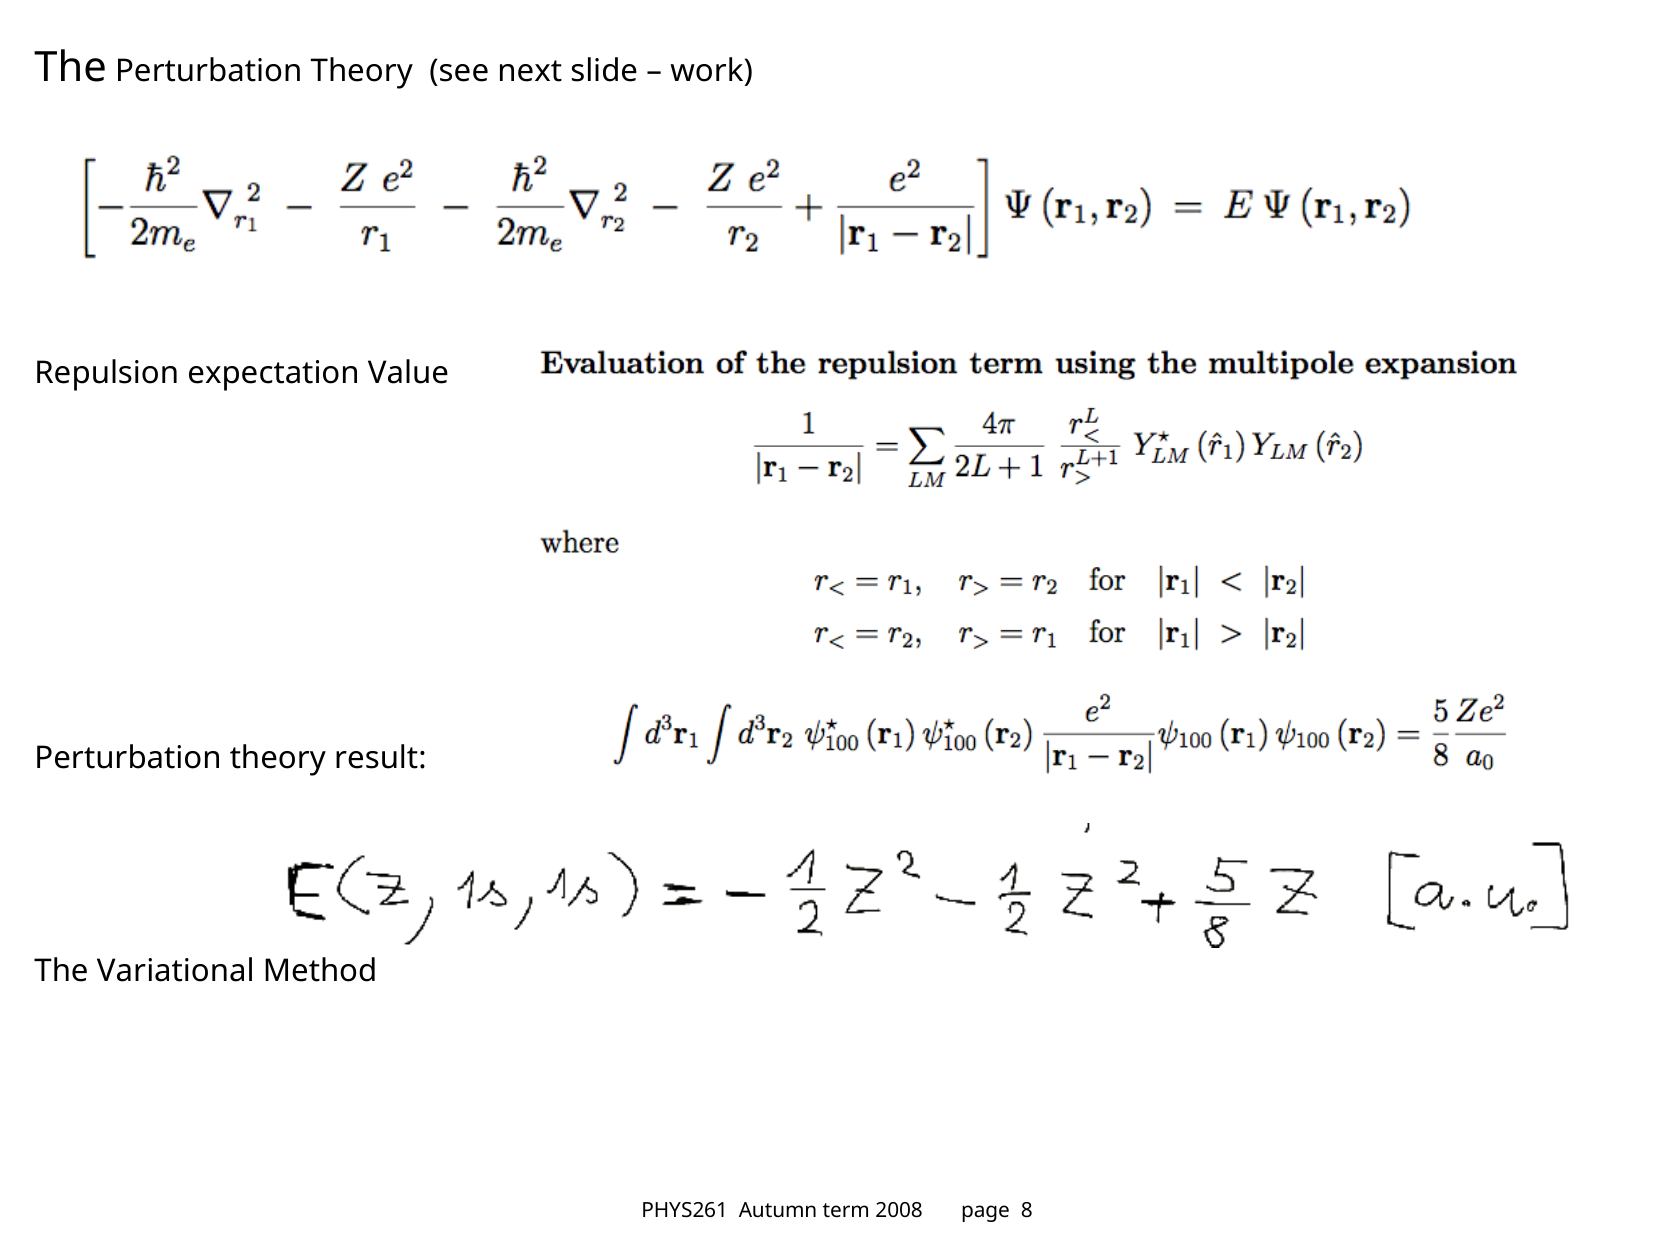

The Perturbation Theory (see next slide – work)
Repulsion expectation Value
Perturbation theory result:
The Variational Method